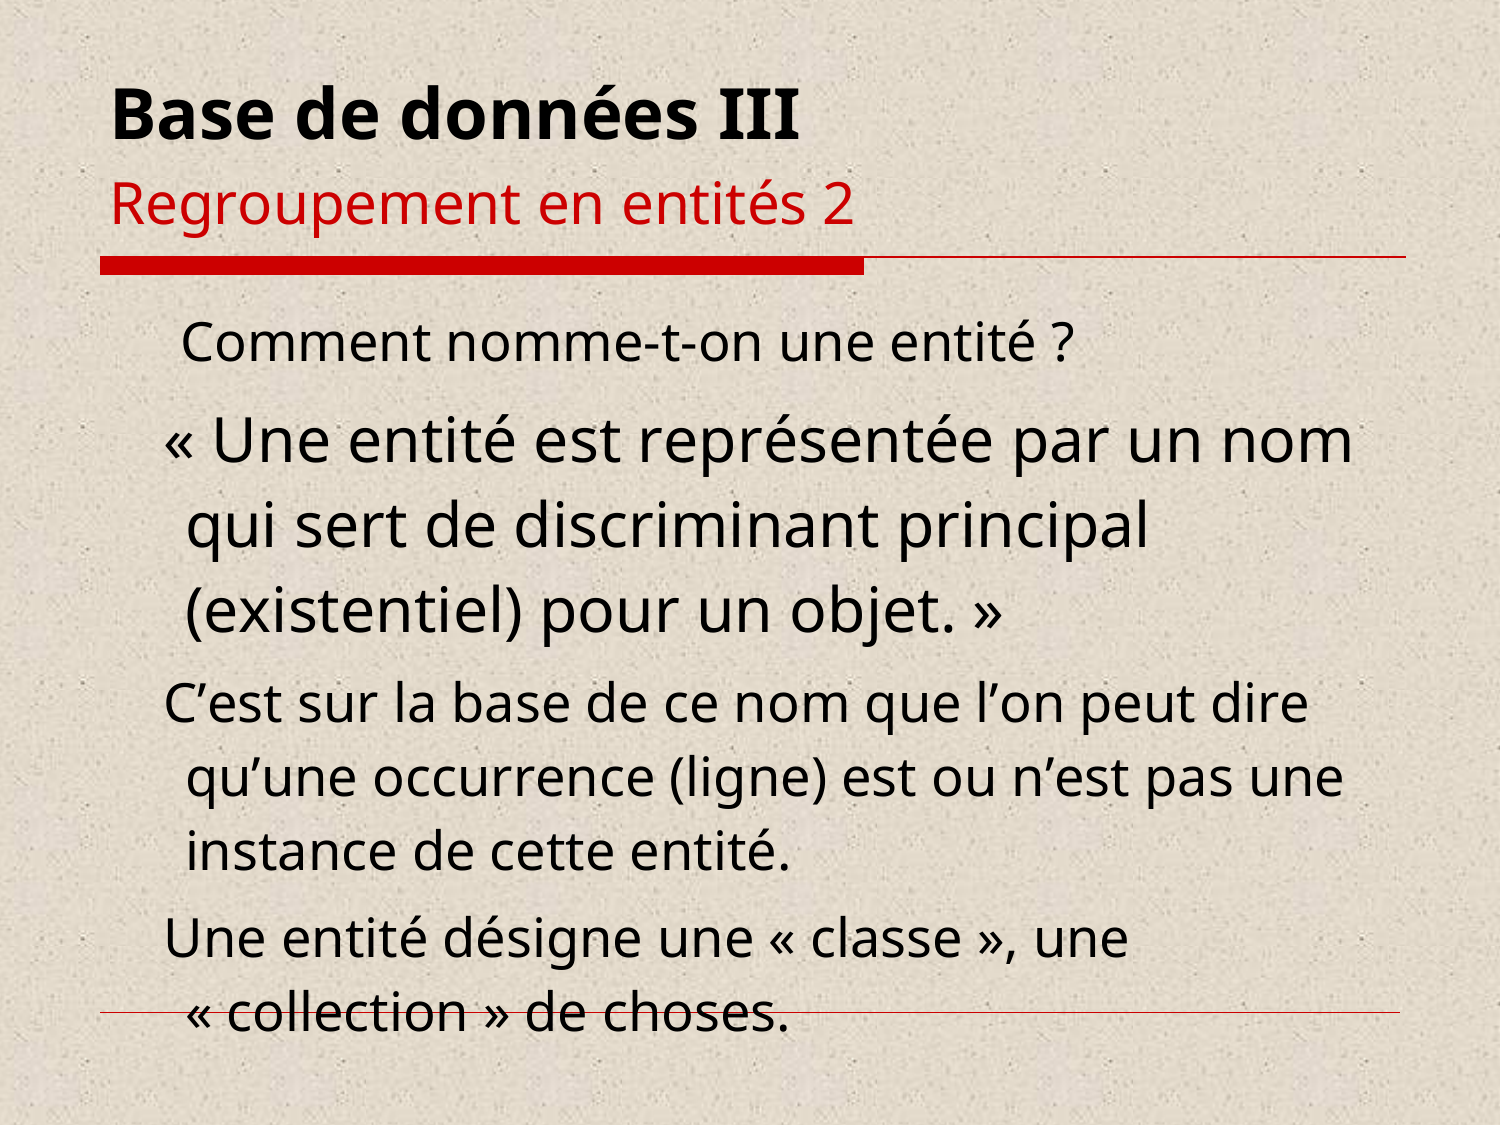

Base de données III
Regroupement en entités 2
# Comment nomme-t-on une entité ?
« Une entité est représentée par un nom qui sert de discriminant principal (existentiel) pour un objet. »
C’est sur la base de ce nom que l’on peut dire qu’une occurrence (ligne) est ou n’est pas une instance de cette entité.
Une entité désigne une « classe », une « collection » de choses.